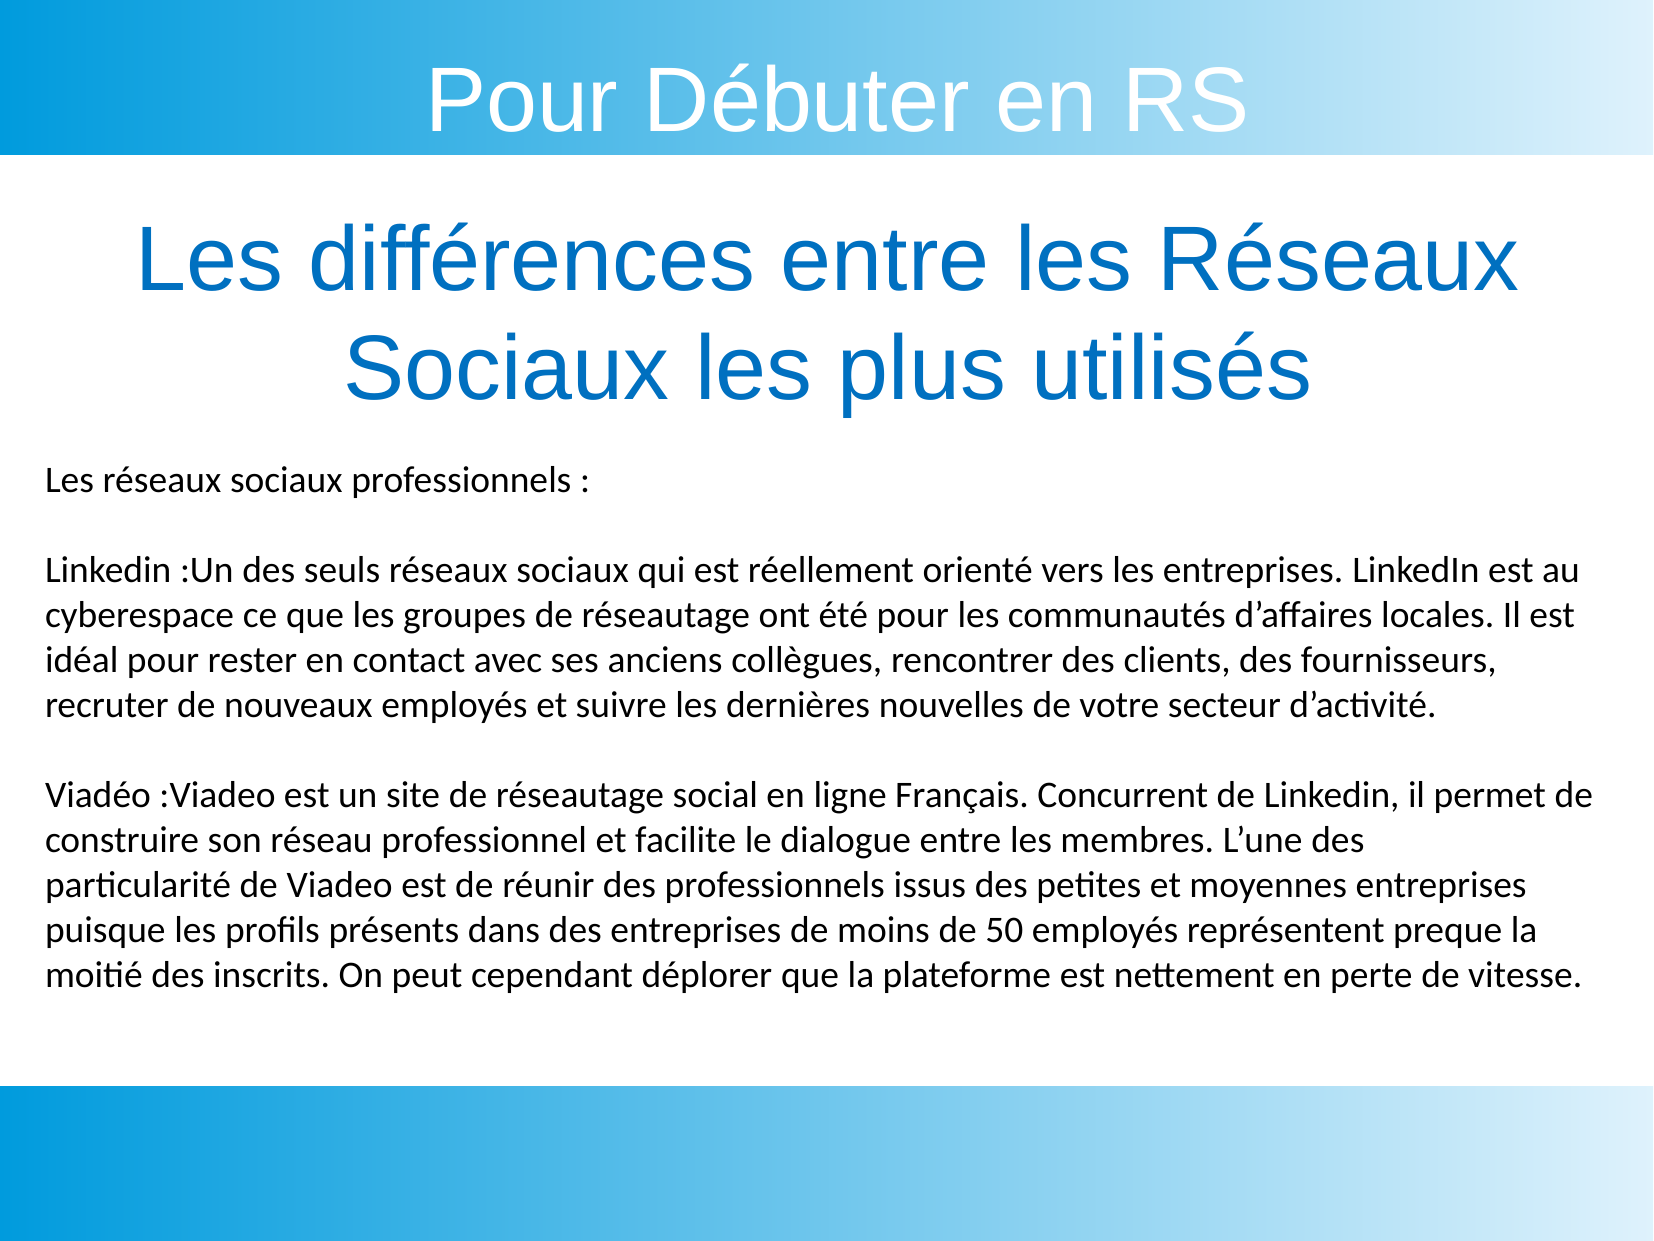

Pour Débuter en RS
Les différences entre les Réseaux Sociaux les plus utilisés
Les réseaux sociaux professionnels :
Linkedin :Un des seuls réseaux sociaux qui est réellement orienté vers les entreprises. LinkedIn est au cyberespace ce que les groupes de réseautage ont été pour les communautés d’affaires locales. Il est idéal pour rester en contact avec ses anciens collègues, rencontrer des clients, des fournisseurs, recruter de nouveaux employés et suivre les dernières nouvelles de votre secteur d’activité.
Viadéo :Viadeo est un site de réseautage social en ligne Français. Concurrent de Linkedin, il permet de construire son réseau professionnel et facilite le dialogue entre les membres. L’une des particularité de Viadeo est de réunir des professionnels issus des petites et moyennes entreprises puisque les profils présents dans des entreprises de moins de 50 employés représentent preque la moitié des inscrits. On peut cependant déplorer que la plateforme est nettement en perte de vitesse.